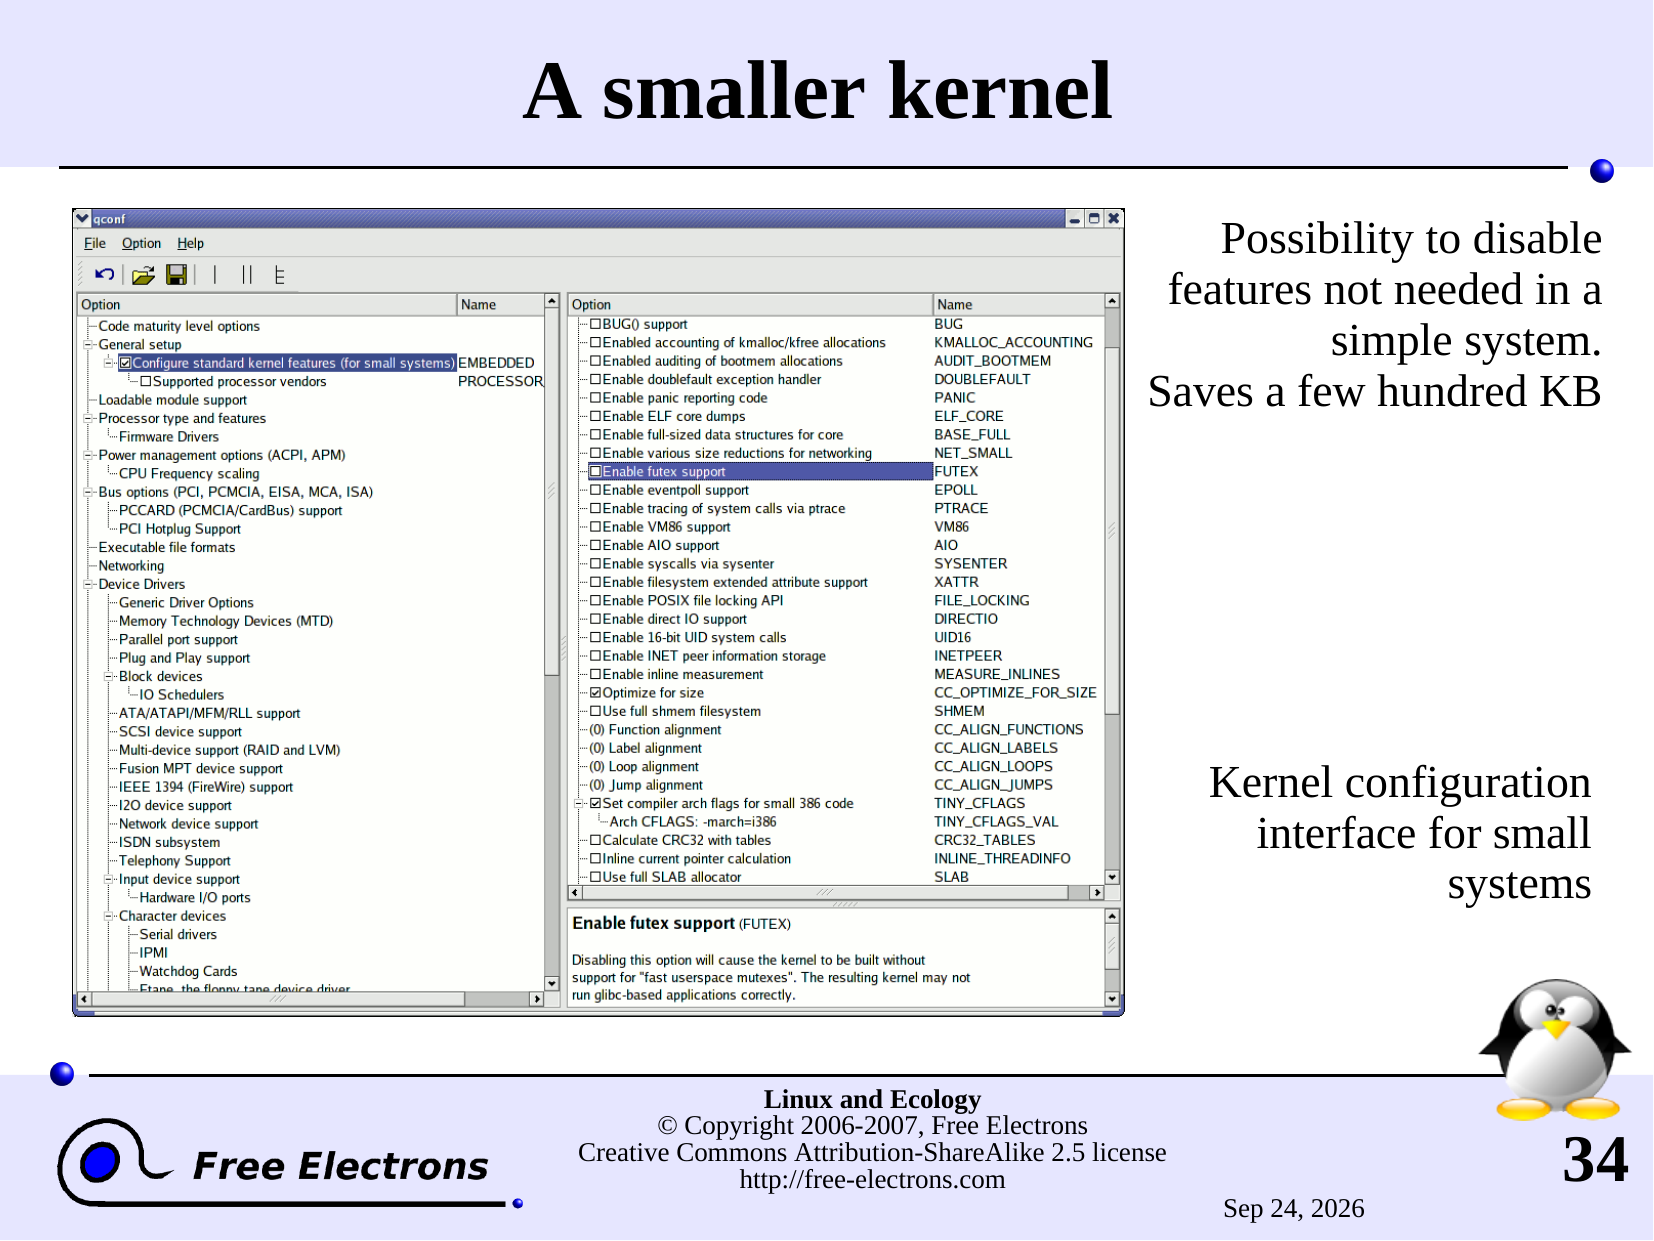

# A smaller kernel
Possibility to disable
features not needed in a simple system.
Saves a few hundred KB
Kernel configuration
interface for small
systems